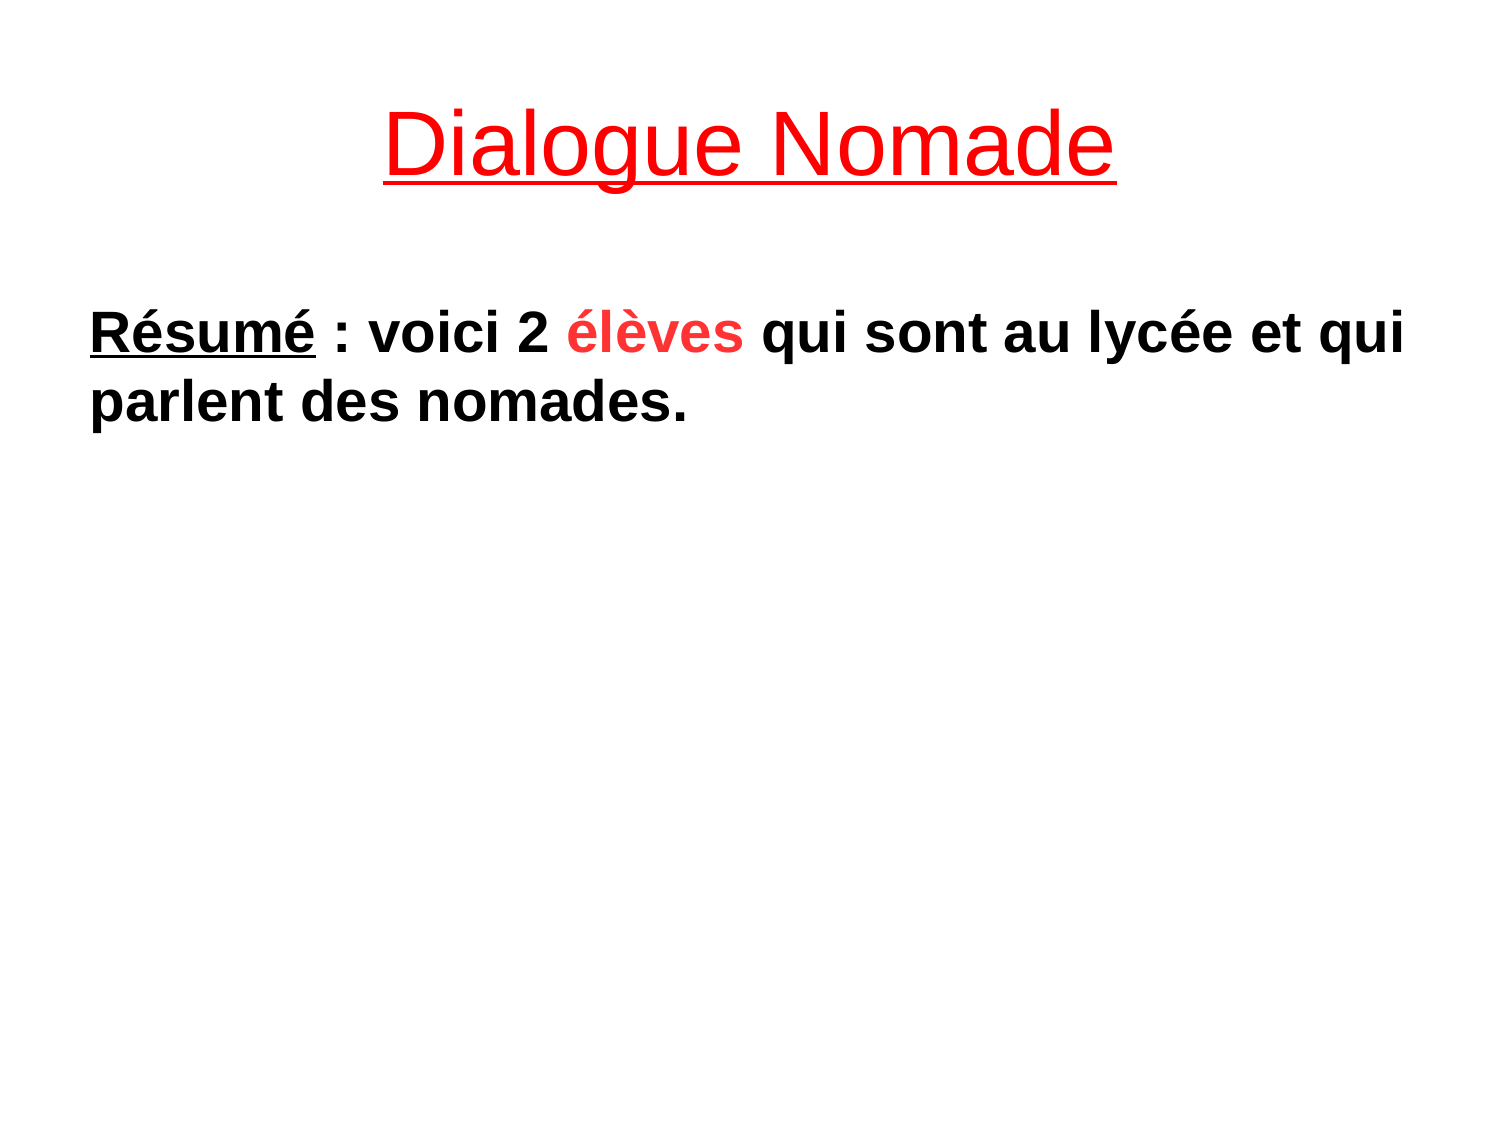

# Dialogue Nomade
Résumé : voici 2 élèves qui sont au lycée et qui parlent des nomades.